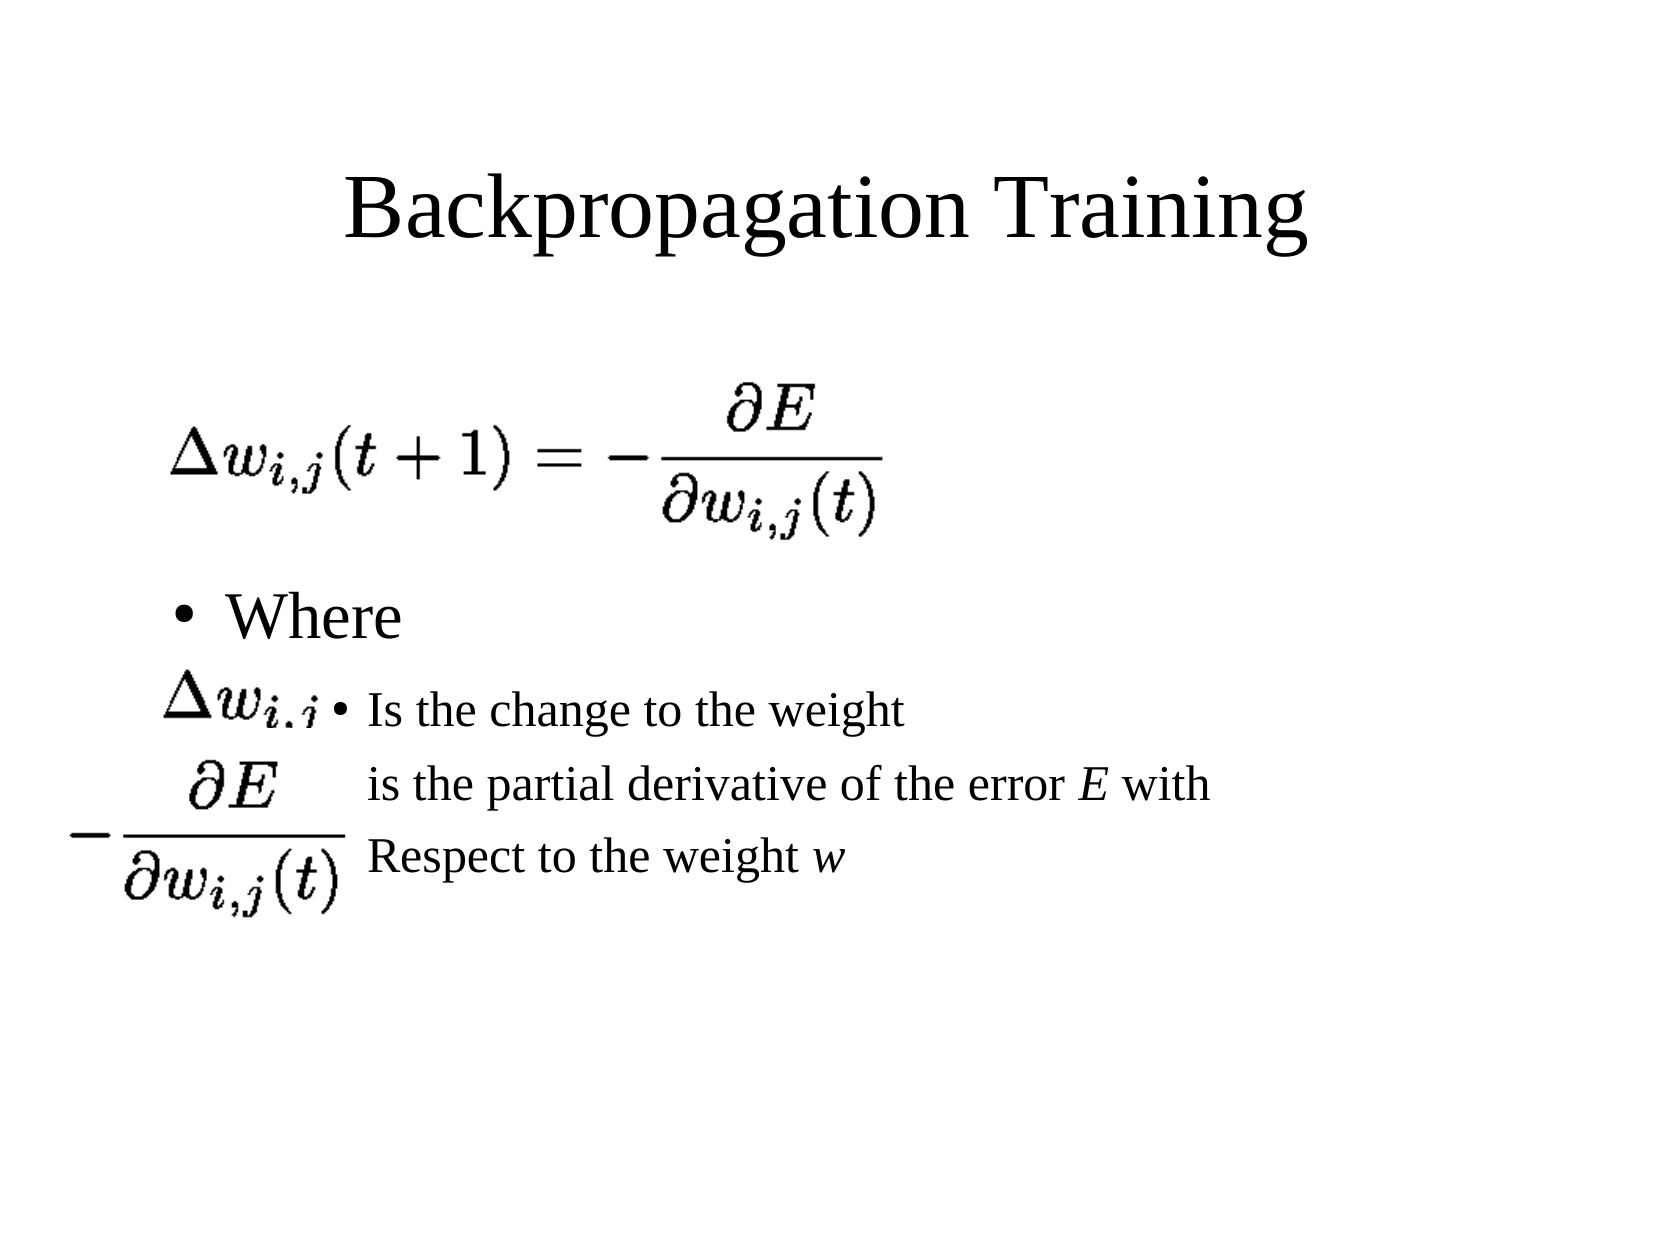

# Backpropagation Training
Where
Is the change to the weight
is the partial derivative of the error E with
Respect to the weight w